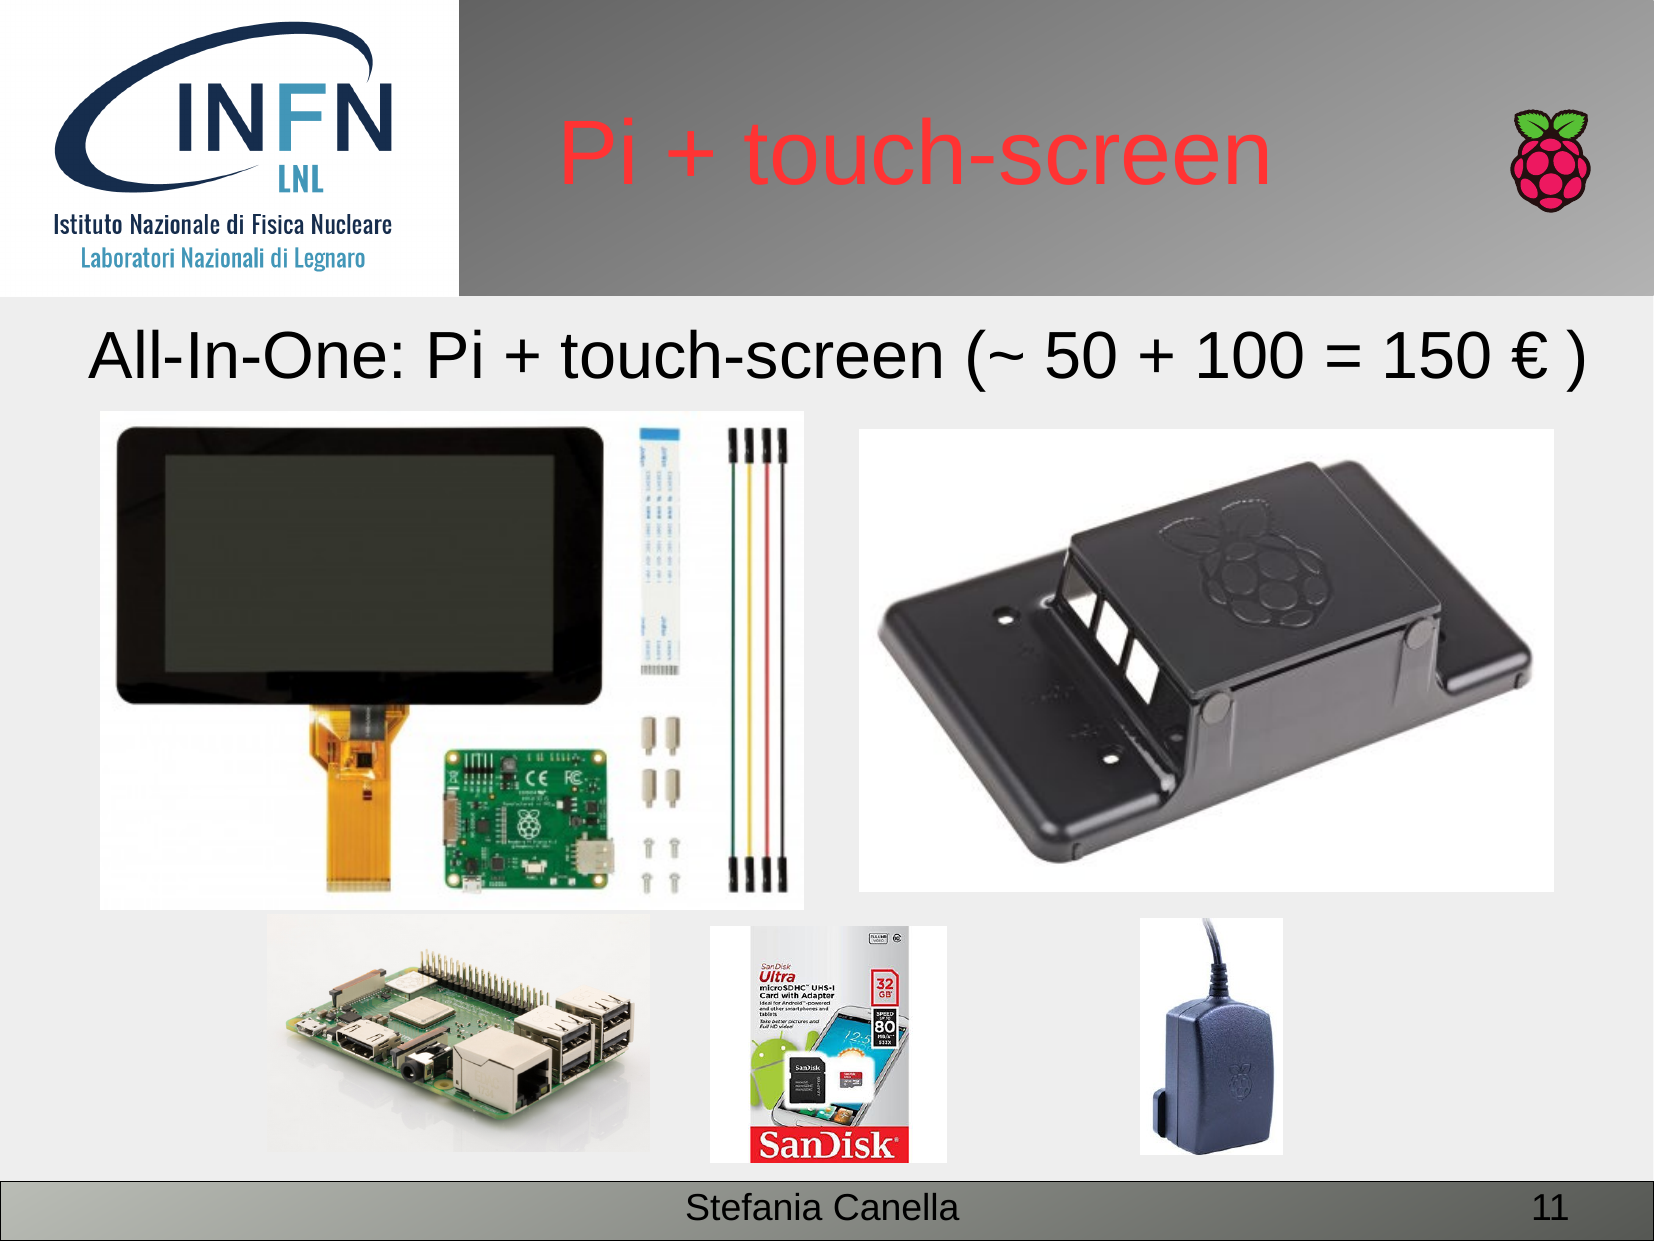

# Pi + touch-screen
All-In-One: Pi + touch-screen (~ 50 + 100 = 150 € )
Stefania Canella